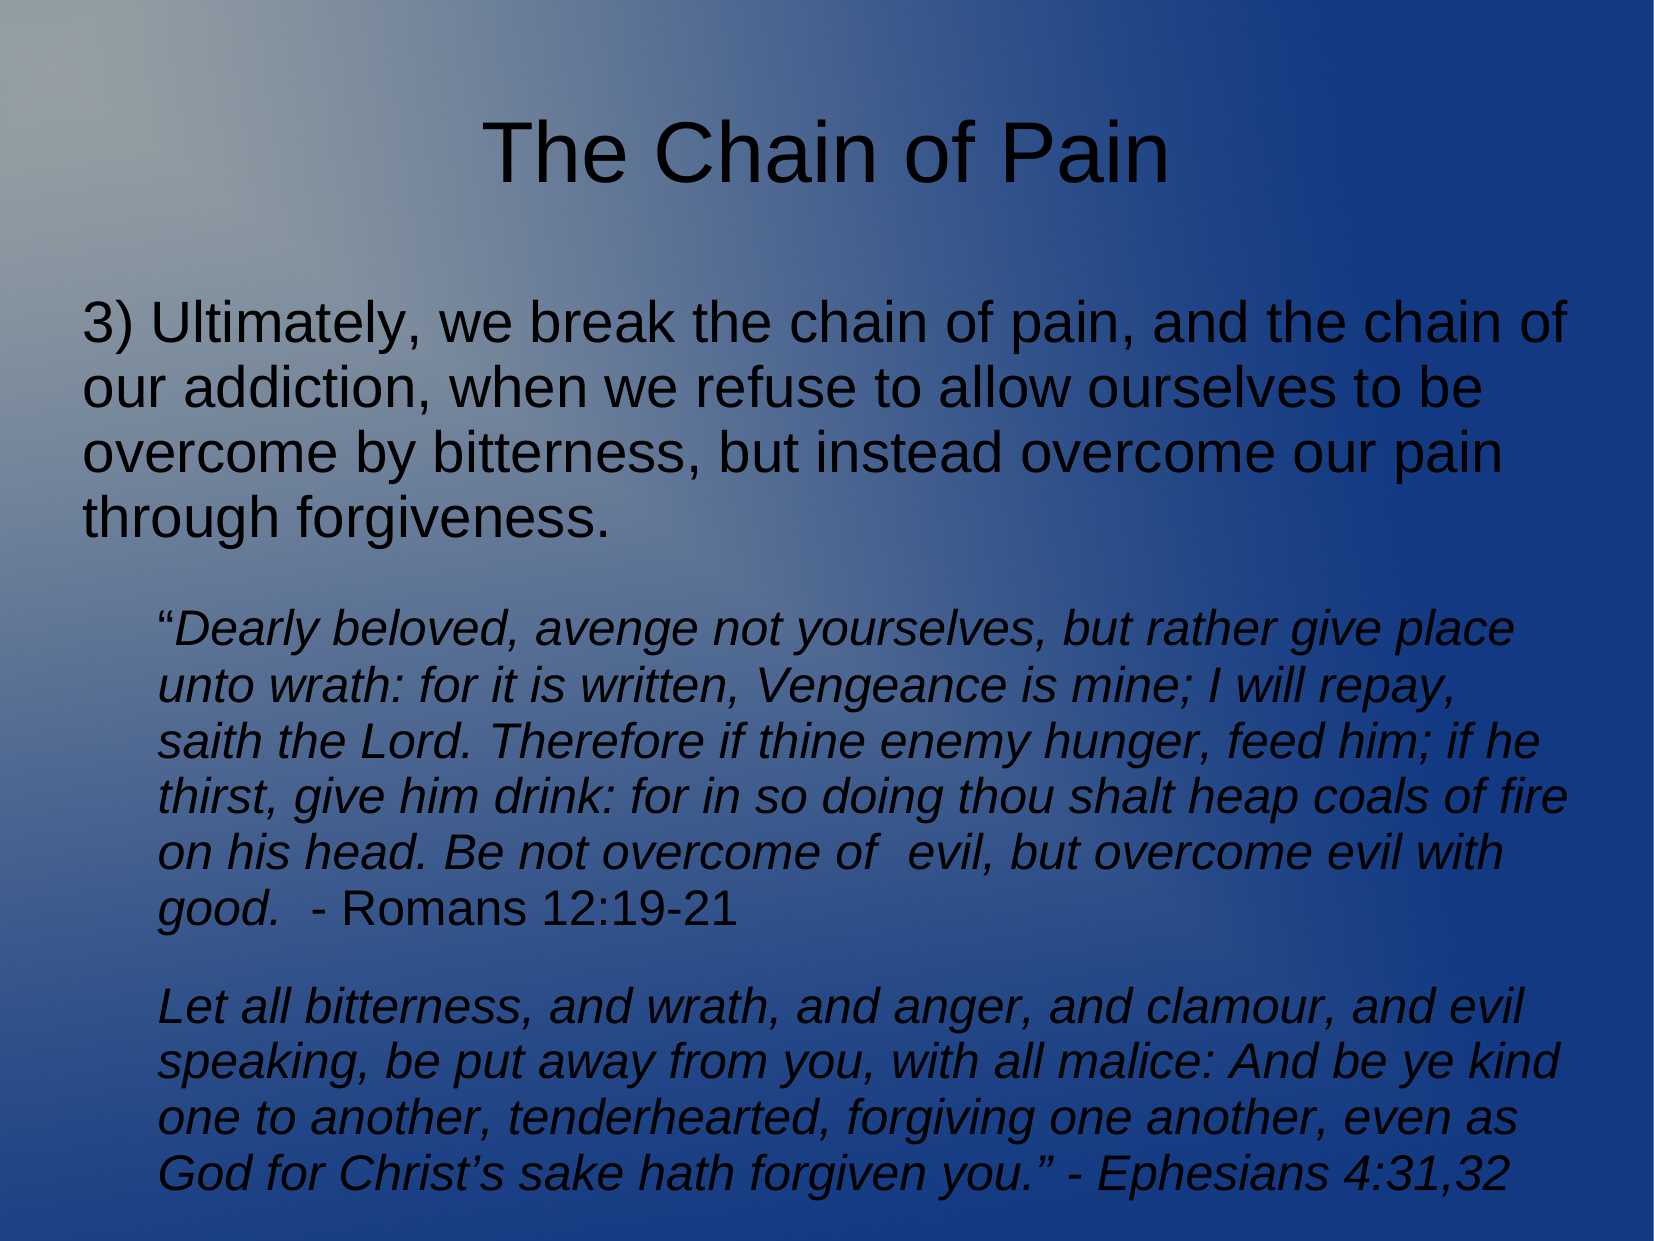

# The Chain of Pain
3) Ultimately, we break the chain of pain, and the chain of our addiction, when we refuse to allow ourselves to be overcome by bitterness, but instead overcome our pain through forgiveness.
	“Dearly beloved, avenge not yourselves, but rather give place 	unto wrath: for it is written, Vengeance is mine; I will repay, 		saith the Lord. Therefore if thine enemy hunger, feed him; if he 	thirst, give him drink: for in so doing thou shalt heap coals of fire 	on his head. Be not overcome of 	evil, but overcome evil with 	good. - Romans 12:19-21
	Let all bitterness, and wrath, and anger, and clamour, and evil 	speaking, be put away from you, with all malice: And be ye kind 	one to another, tenderhearted, forgiving one another, even as 	God for Christ’s sake hath forgiven you.” - Ephesians 4:31,32